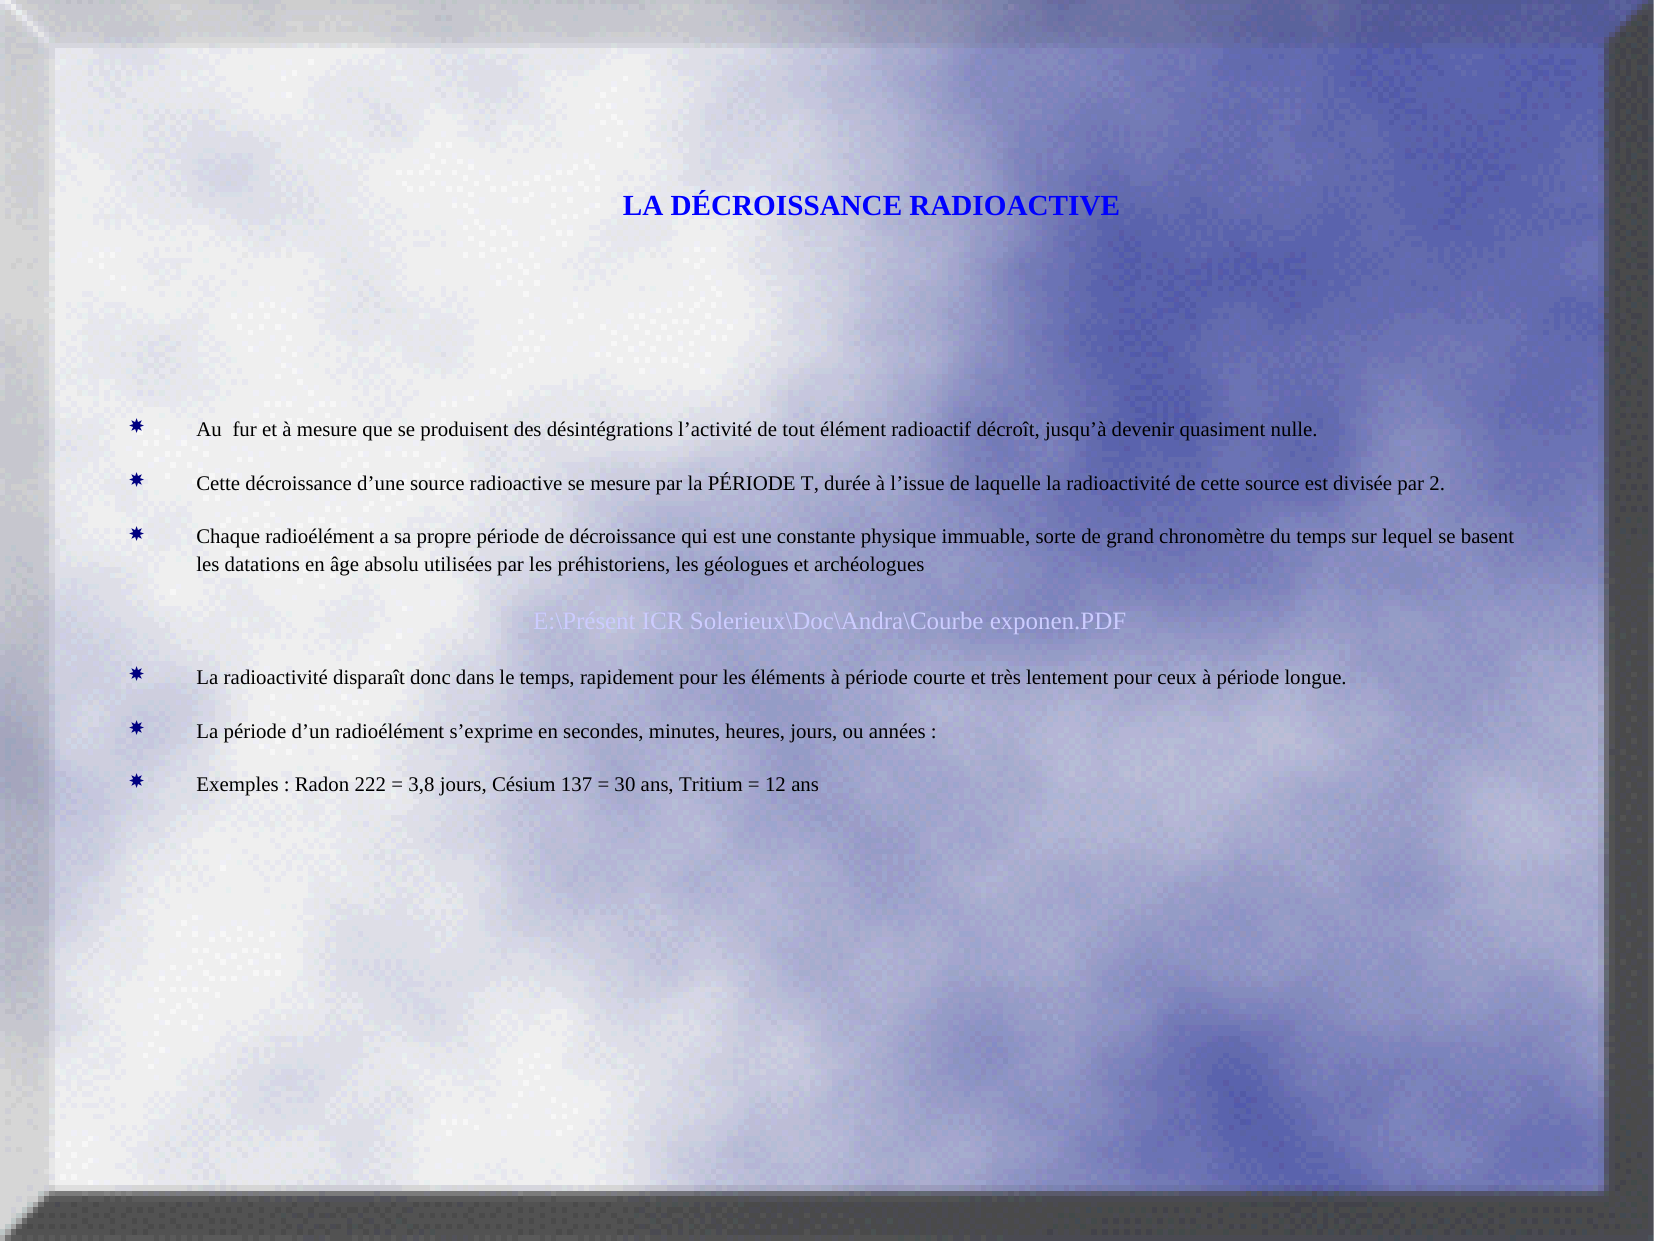

# LA DÉCROISSANCE RADIOACTIVE
Au fur et à mesure que se produisent des désintégrations l’activité de tout élément radioactif décroît, jusqu’à devenir quasiment nulle.
Cette décroissance d’une source radioactive se mesure par la PÉRIODE T, durée à l’issue de laquelle la radioactivité de cette source est divisée par 2.
Chaque radioélément a sa propre période de décroissance qui est une constante physique immuable, sorte de grand chronomètre du temps sur lequel se basent les datations en âge absolu utilisées par les préhistoriens, les géologues et archéologues
E:\Présent ICR Solerieux\Doc\Andra\Courbe exponen.PDF
La radioactivité disparaît donc dans le temps, rapidement pour les éléments à période courte et très lentement pour ceux à période longue.
La période d’un radioélément s’exprime en secondes, minutes, heures, jours, ou années :
Exemples : Radon 222 = 3,8 jours, Césium 137 = 30 ans, Tritium = 12 ans